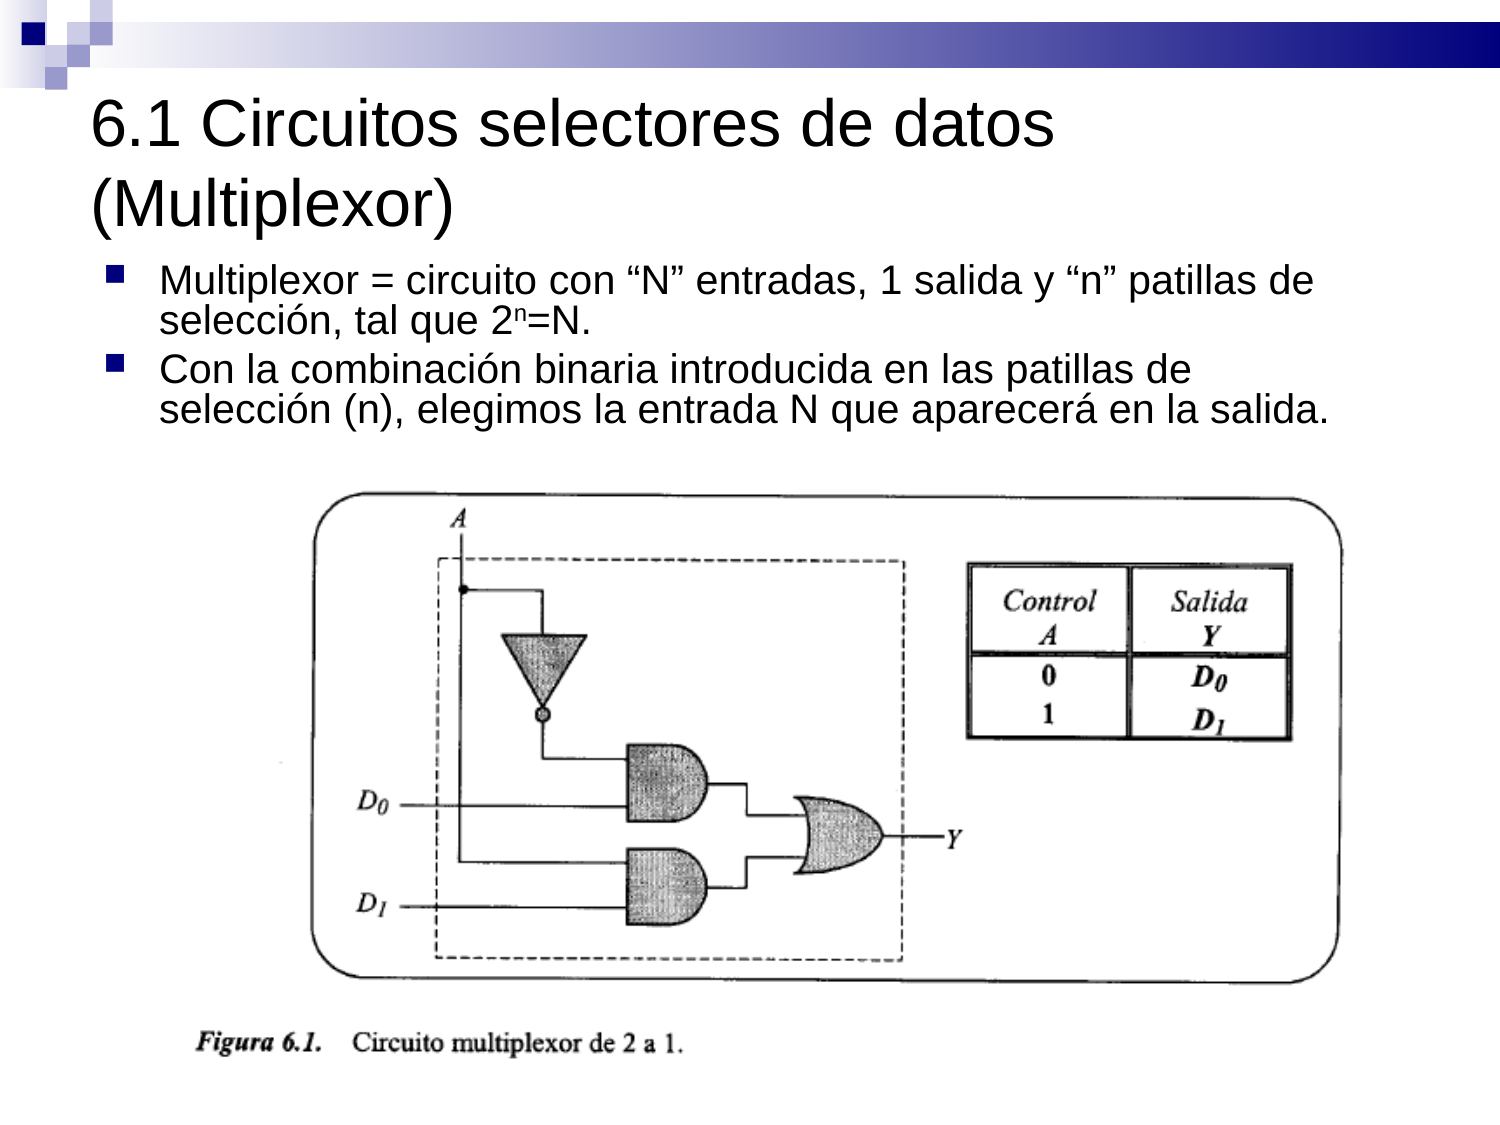

# 6.1 Circuitos selectores de datos (Multiplexor)
Multiplexor = circuito con “N” entradas, 1 salida y “n” patillas de selección, tal que 2n=N.
Con la combinación binaria introducida en las patillas de selección (n), elegimos la entrada N que aparecerá en la salida.